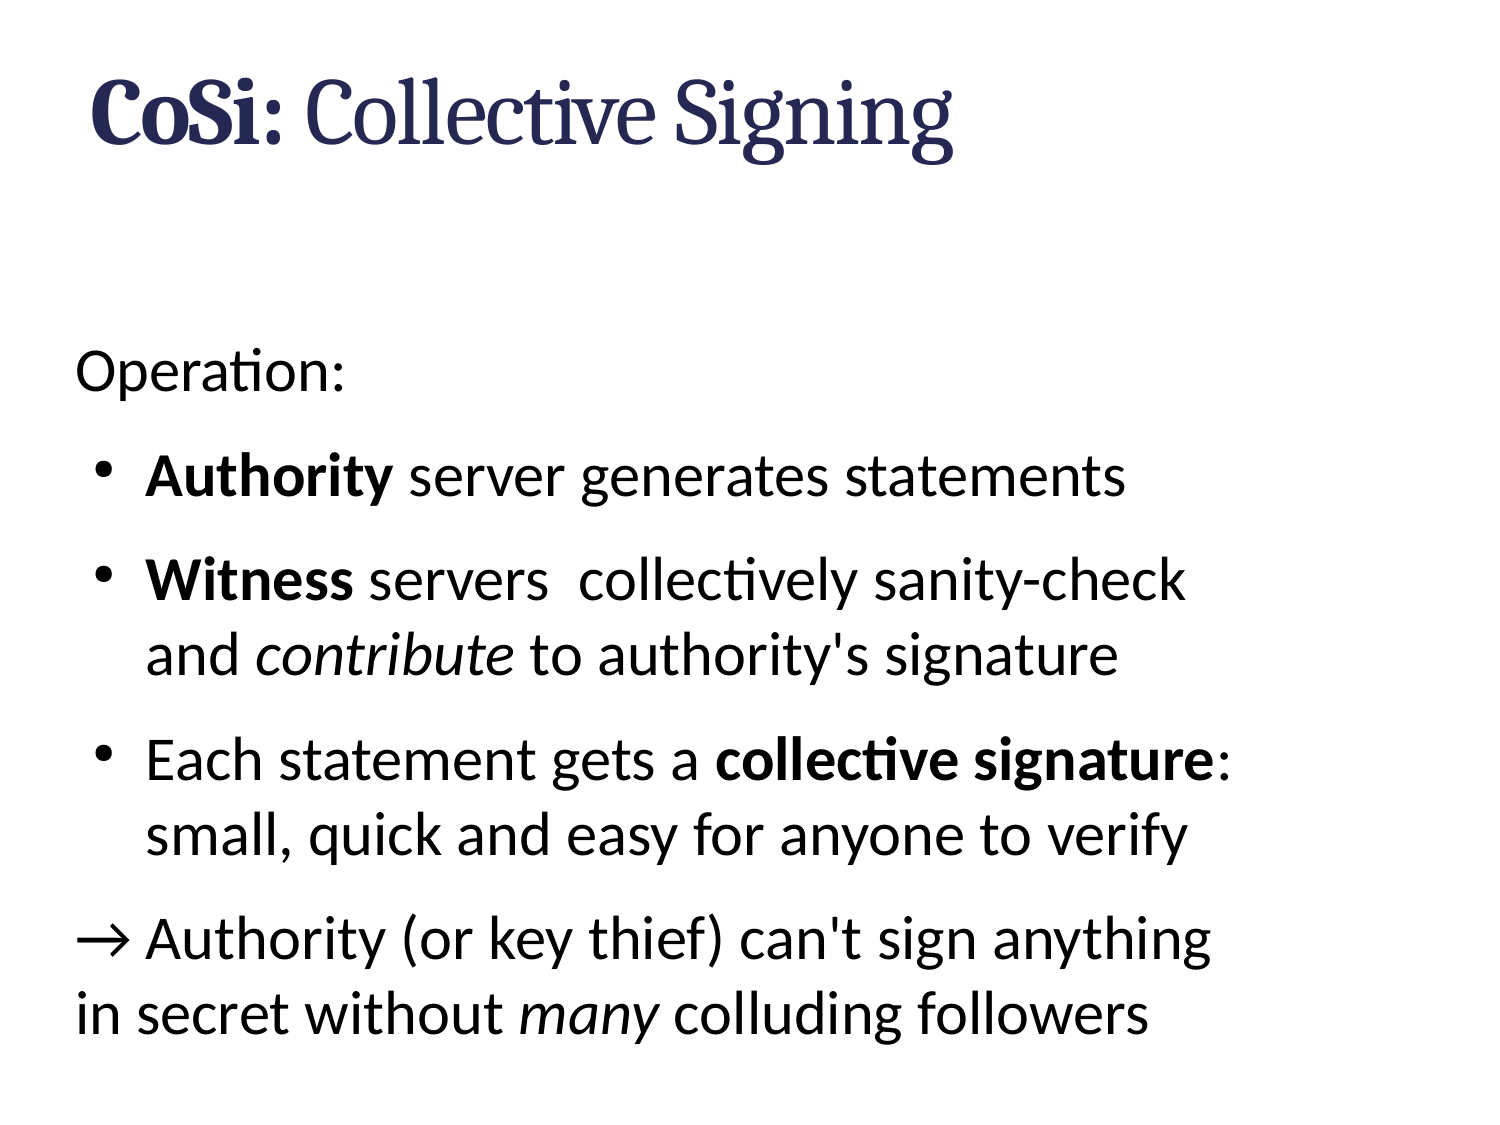

# CoSi: Collective Signing
Operation:
Authority server generates statements
Witness servers collectively sanity-check
and contribute to authority's signature
Each statement gets a collective signature:
small, quick and easy for anyone to verify
→ Authority (or key thief) can't sign anything
in secret without many colluding followers